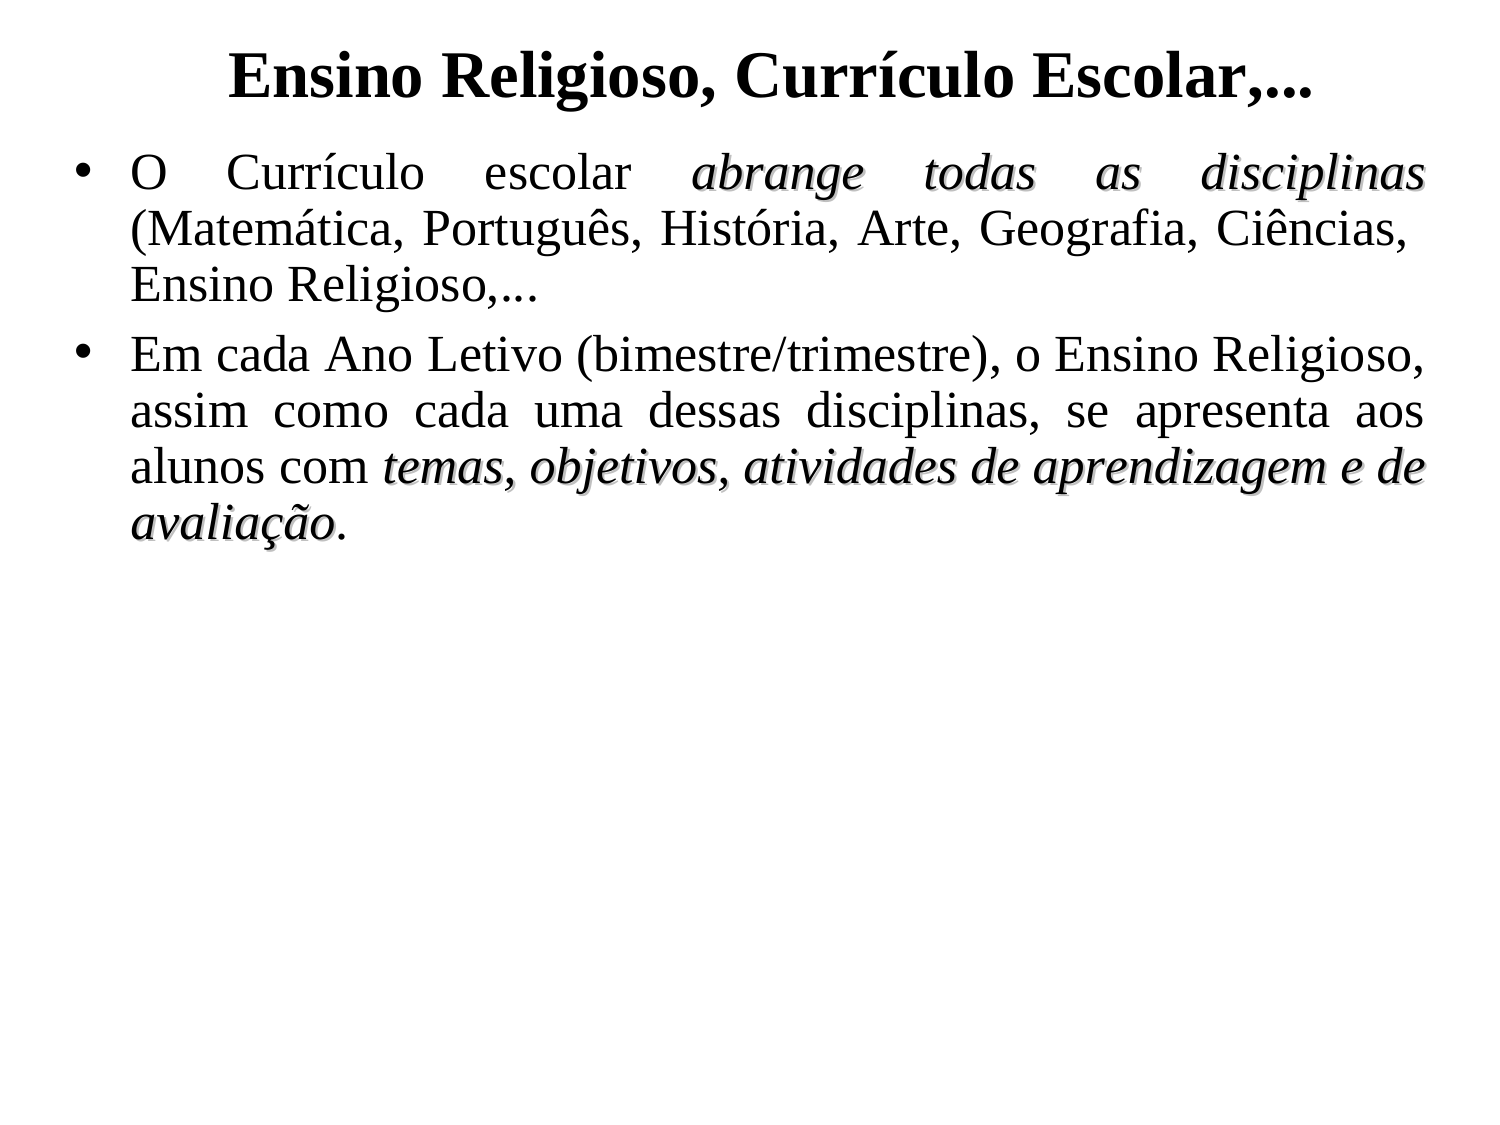

# Ensino Religioso, Currículo Escolar,...
O Currículo escolar abrange todas as disciplinas (Matemática, Português, História, Arte, Geografia, Ciências, Ensino Religioso,...
Em cada Ano Letivo (bimestre/trimestre), o Ensino Religioso, assim como cada uma dessas disciplinas, se apresenta aos alunos com temas, objetivos, atividades de aprendizagem e de avaliação.